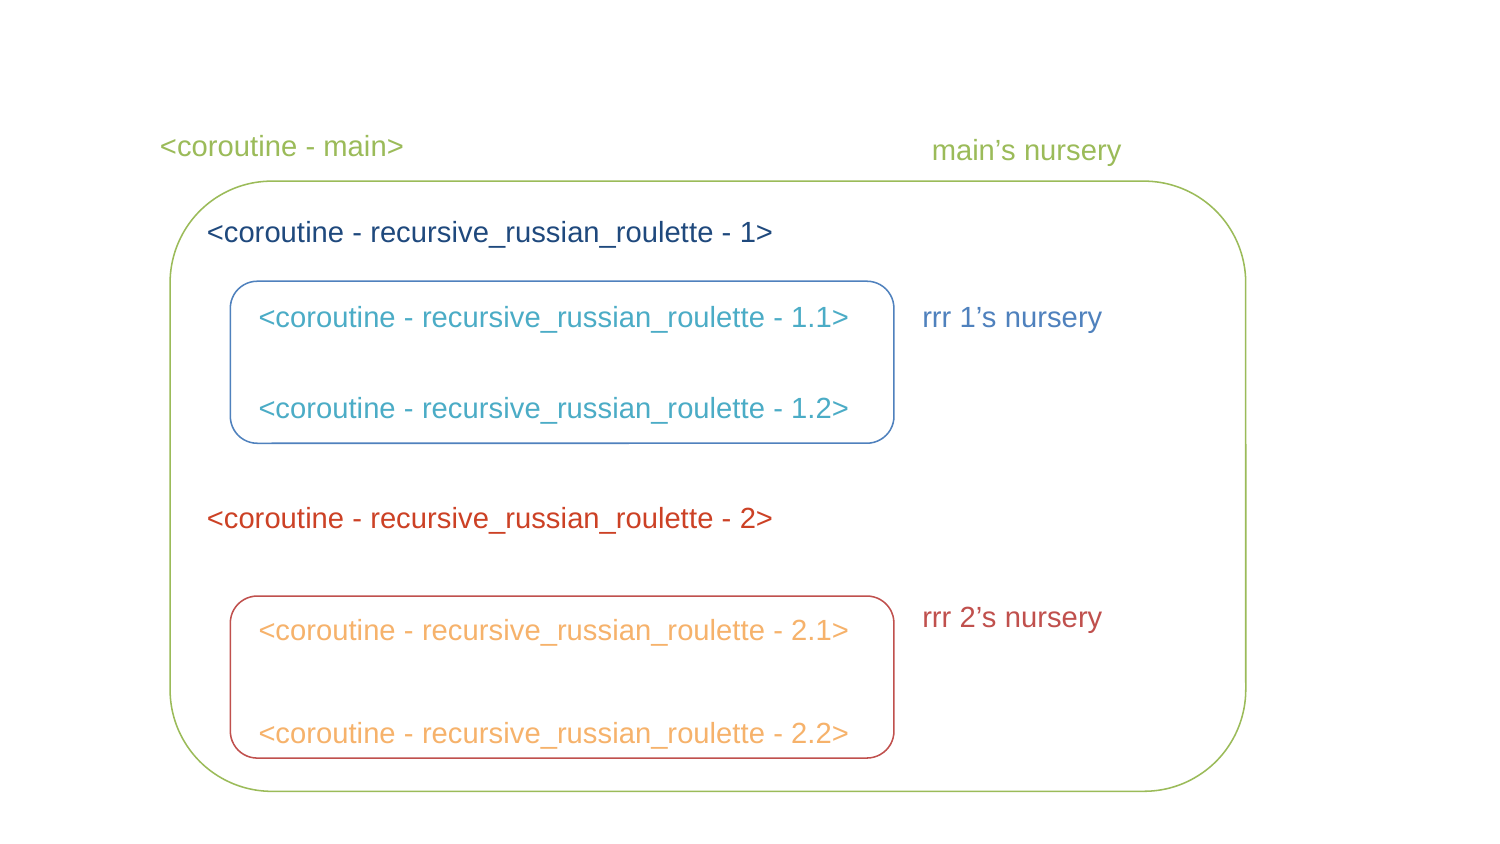

<coroutine - main>
main’s nursery
<coroutine - recursive_russian_roulette - 1>
<coroutine - recursive_russian_roulette - 1.1>
rrr 1’s nursery
<coroutine - recursive_russian_roulette - 1.2>
<coroutine - recursive_russian_roulette - 2>
rrr 2’s nursery
<coroutine - recursive_russian_roulette - 2.1>
<coroutine - recursive_russian_roulette - 2.2>